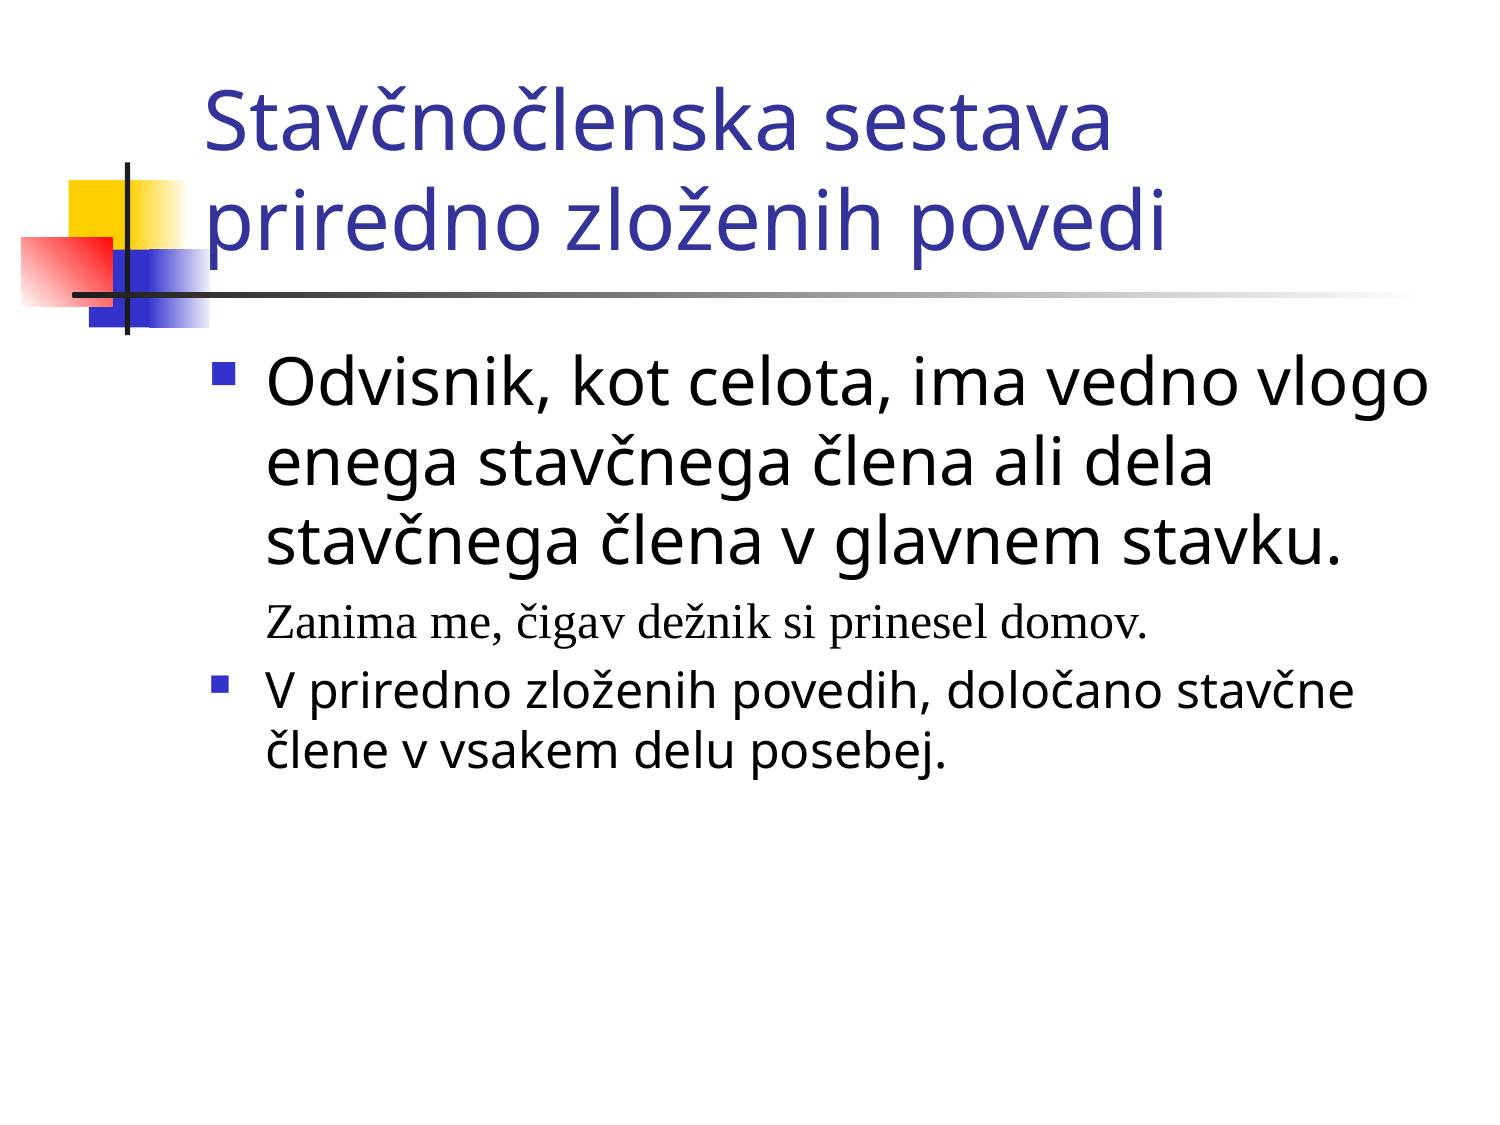

# Stavčnočlenska sestava priredno zloženih povedi
Odvisnik, kot celota, ima vedno vlogo enega stavčnega člena ali dela stavčnega člena v glavnem stavku.
	Zanima me, čigav dežnik si prinesel domov.
V priredno zloženih povedih, določano stavčne člene v vsakem delu posebej.